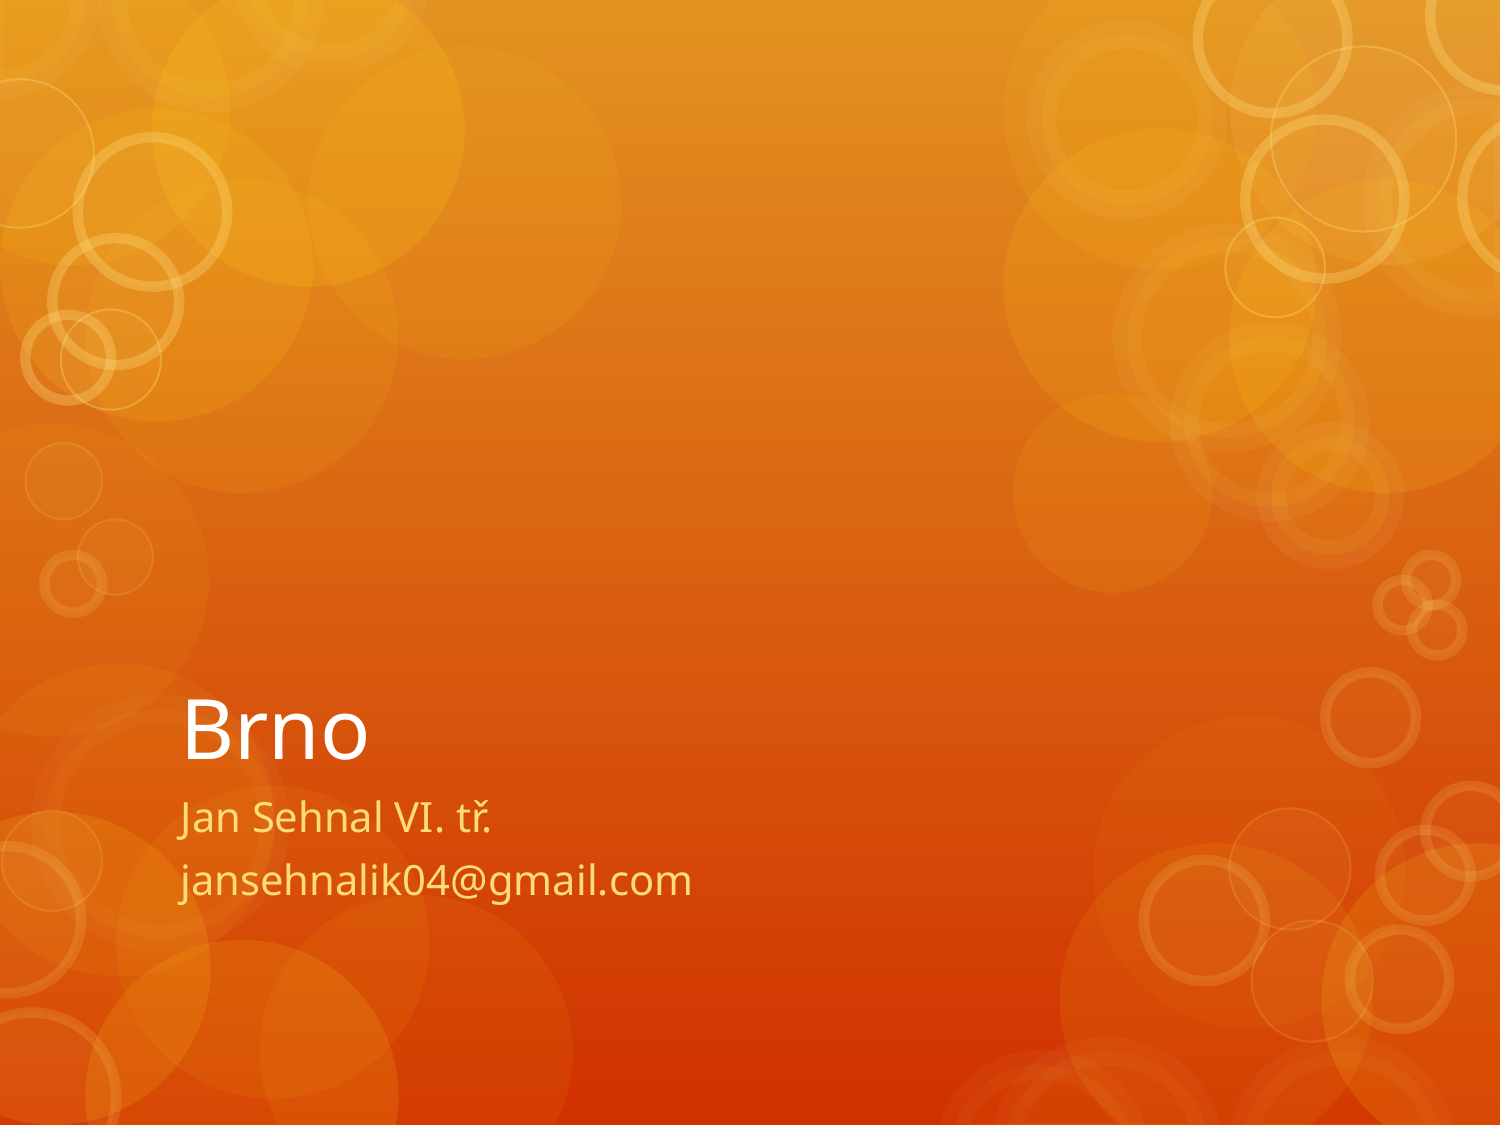

# Brno
Jan Sehnal VI. tř.
jansehnalik04@gmail.com